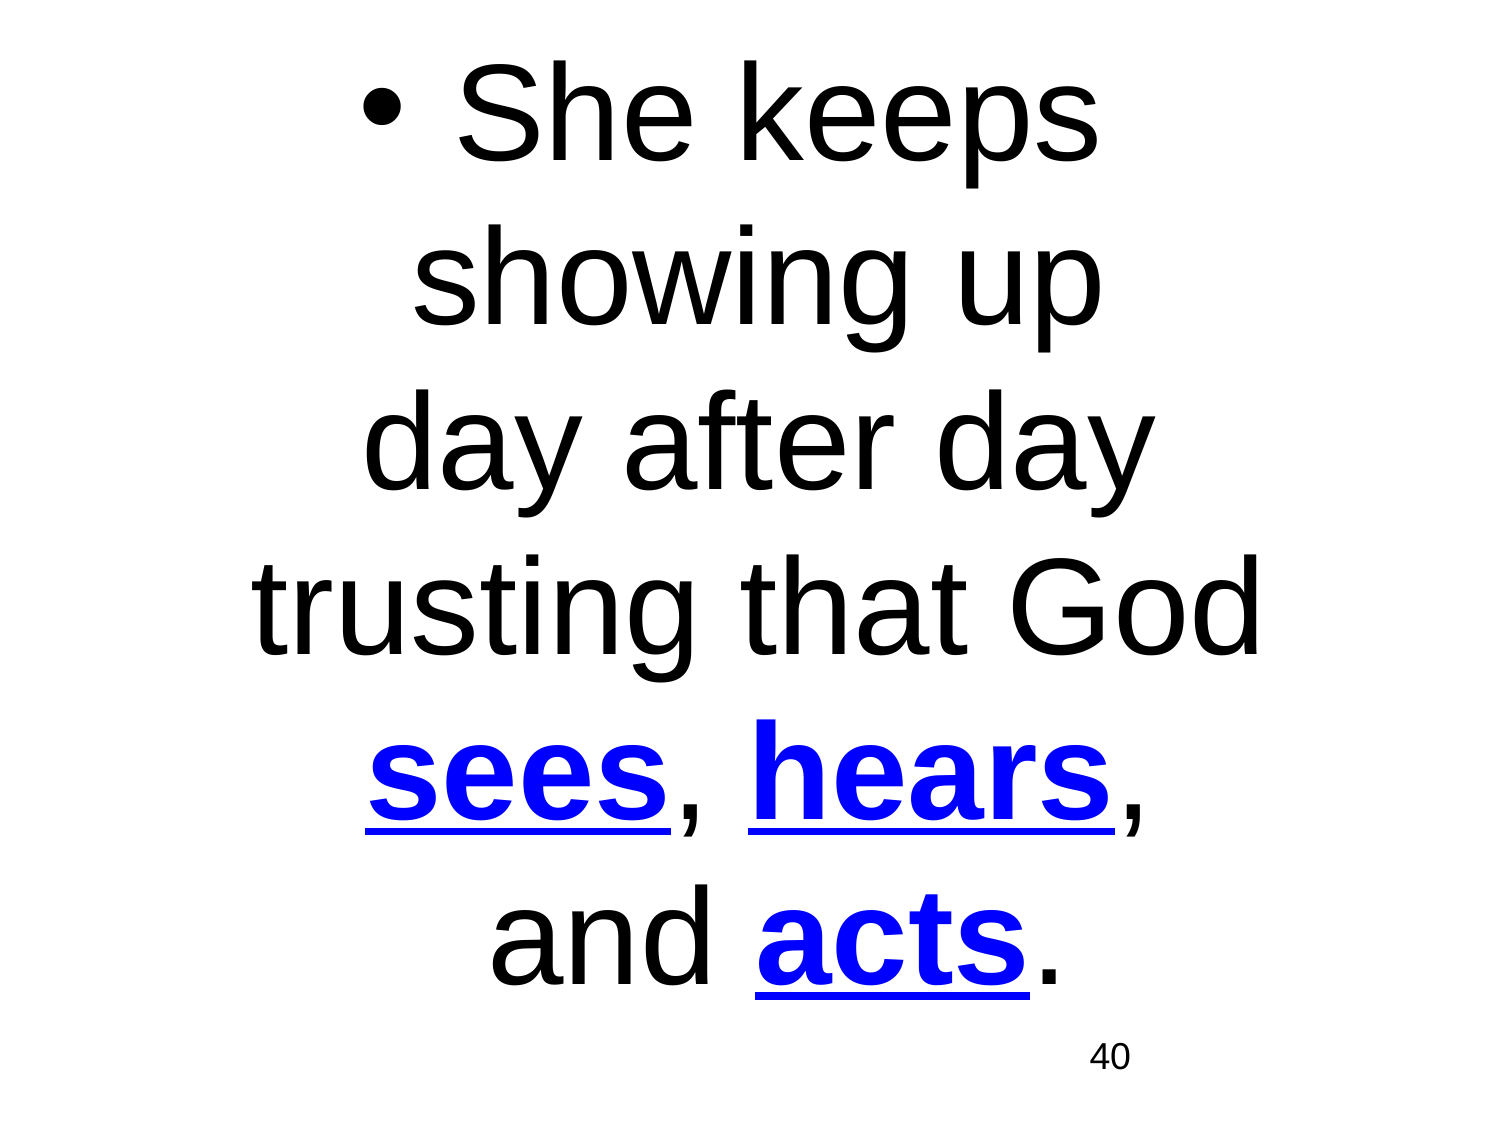

# She keeps showing up day after day trusting that God sees, hears, and acts.
40